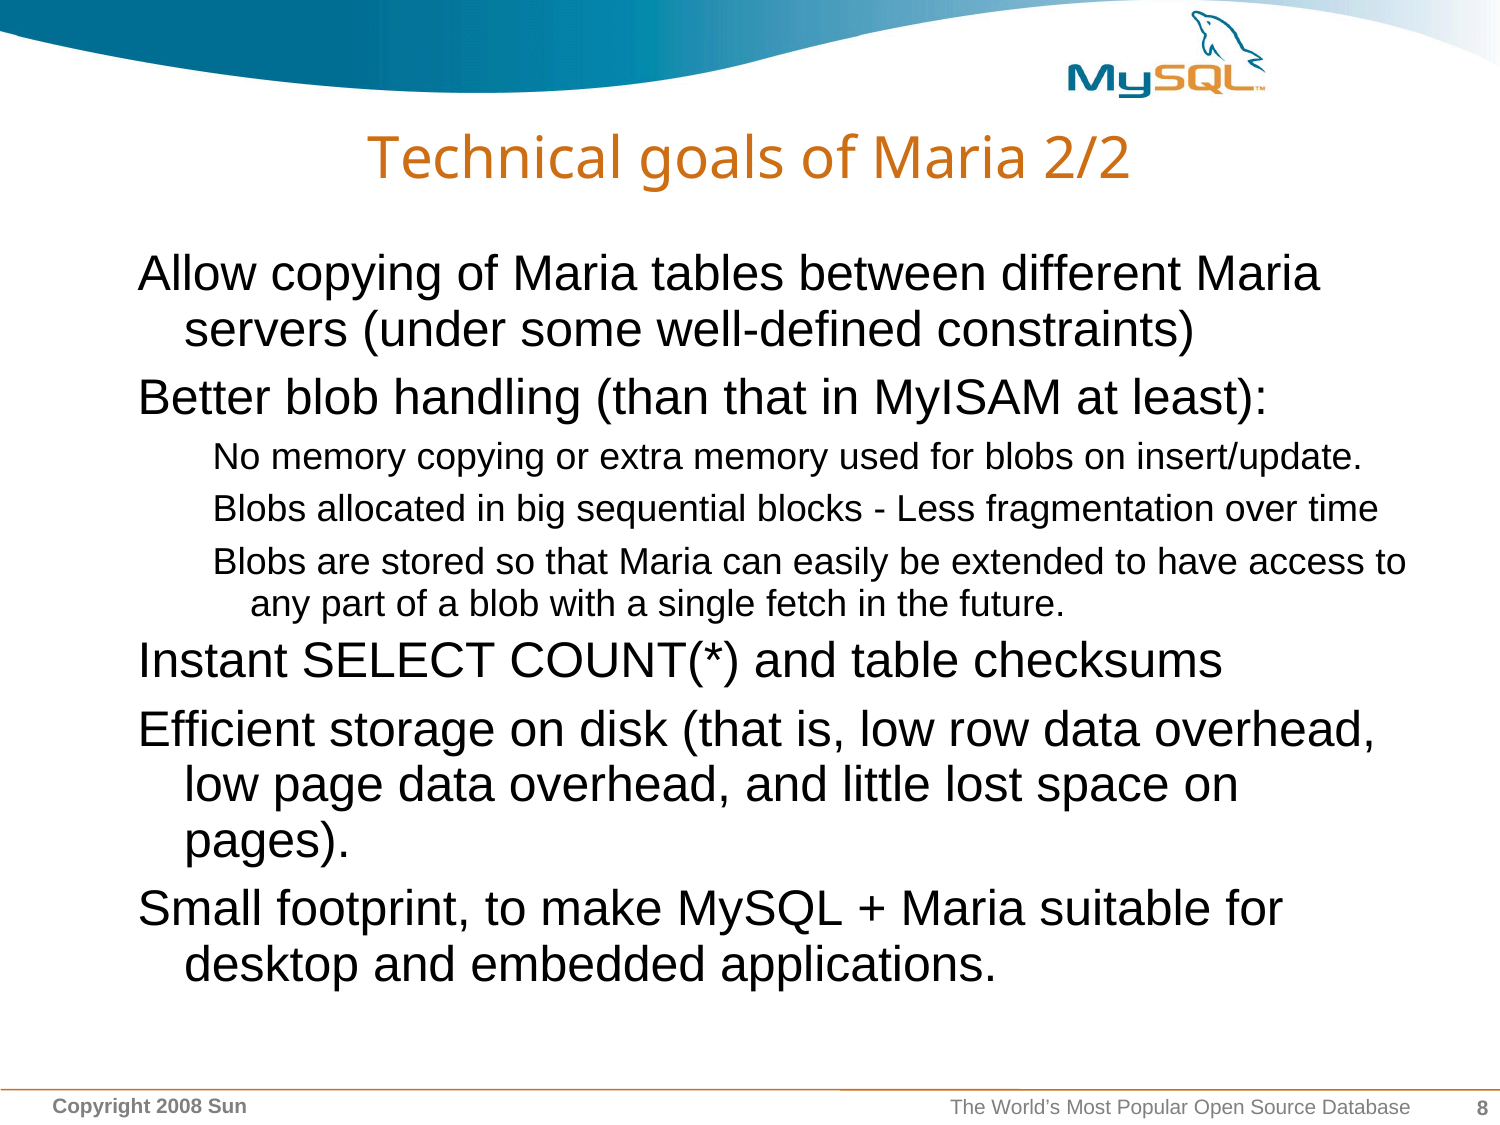

# Technical goals of Maria 2/2
Allow copying of Maria tables between different Maria servers (under some well-defined constraints)‏
Better blob handling (than that in MyISAM at least):
No memory copying or extra memory used for blobs on insert/update.
Blobs allocated in big sequential blocks - Less fragmentation over time
Blobs are stored so that Maria can easily be extended to have access to any part of a blob with a single fetch in the future.
Instant SELECT COUNT(*) and table checksums
Efficient storage on disk (that is, low row data overhead, low page data overhead, and little lost space on pages).
Small footprint, to make MySQL + Maria suitable for desktop and embedded applications.